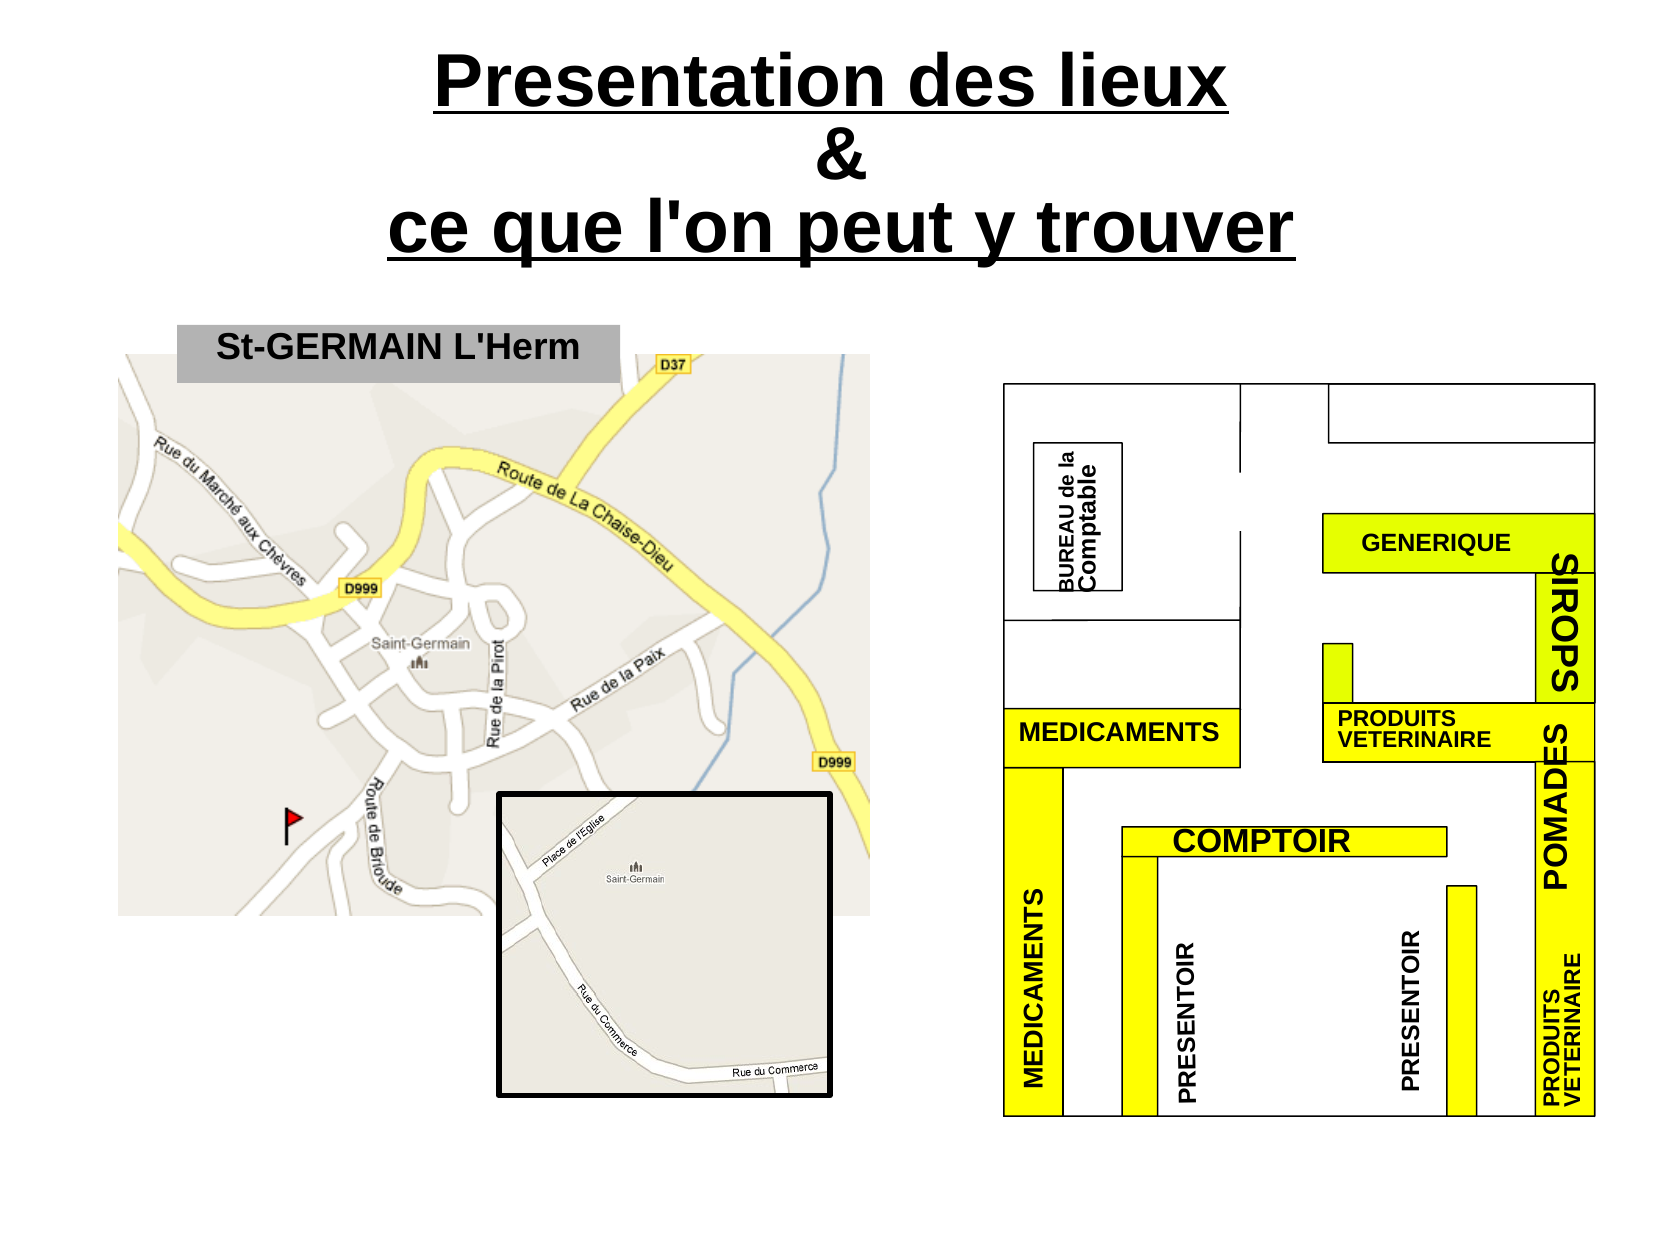

Presentation des lieux
&
ce que l'on peut y trouver
St-GERMAIN L'Herm
BUREAU de la Comptable
GENERIQUE
SIROPS
PRODUITS VETERINAIRE
MEDICAMENTS
POMADES
COMPTOIR
MEDICAMENTS
PRODUITS VETERINAIRE
PRESENTOIR
PRESENTOIR